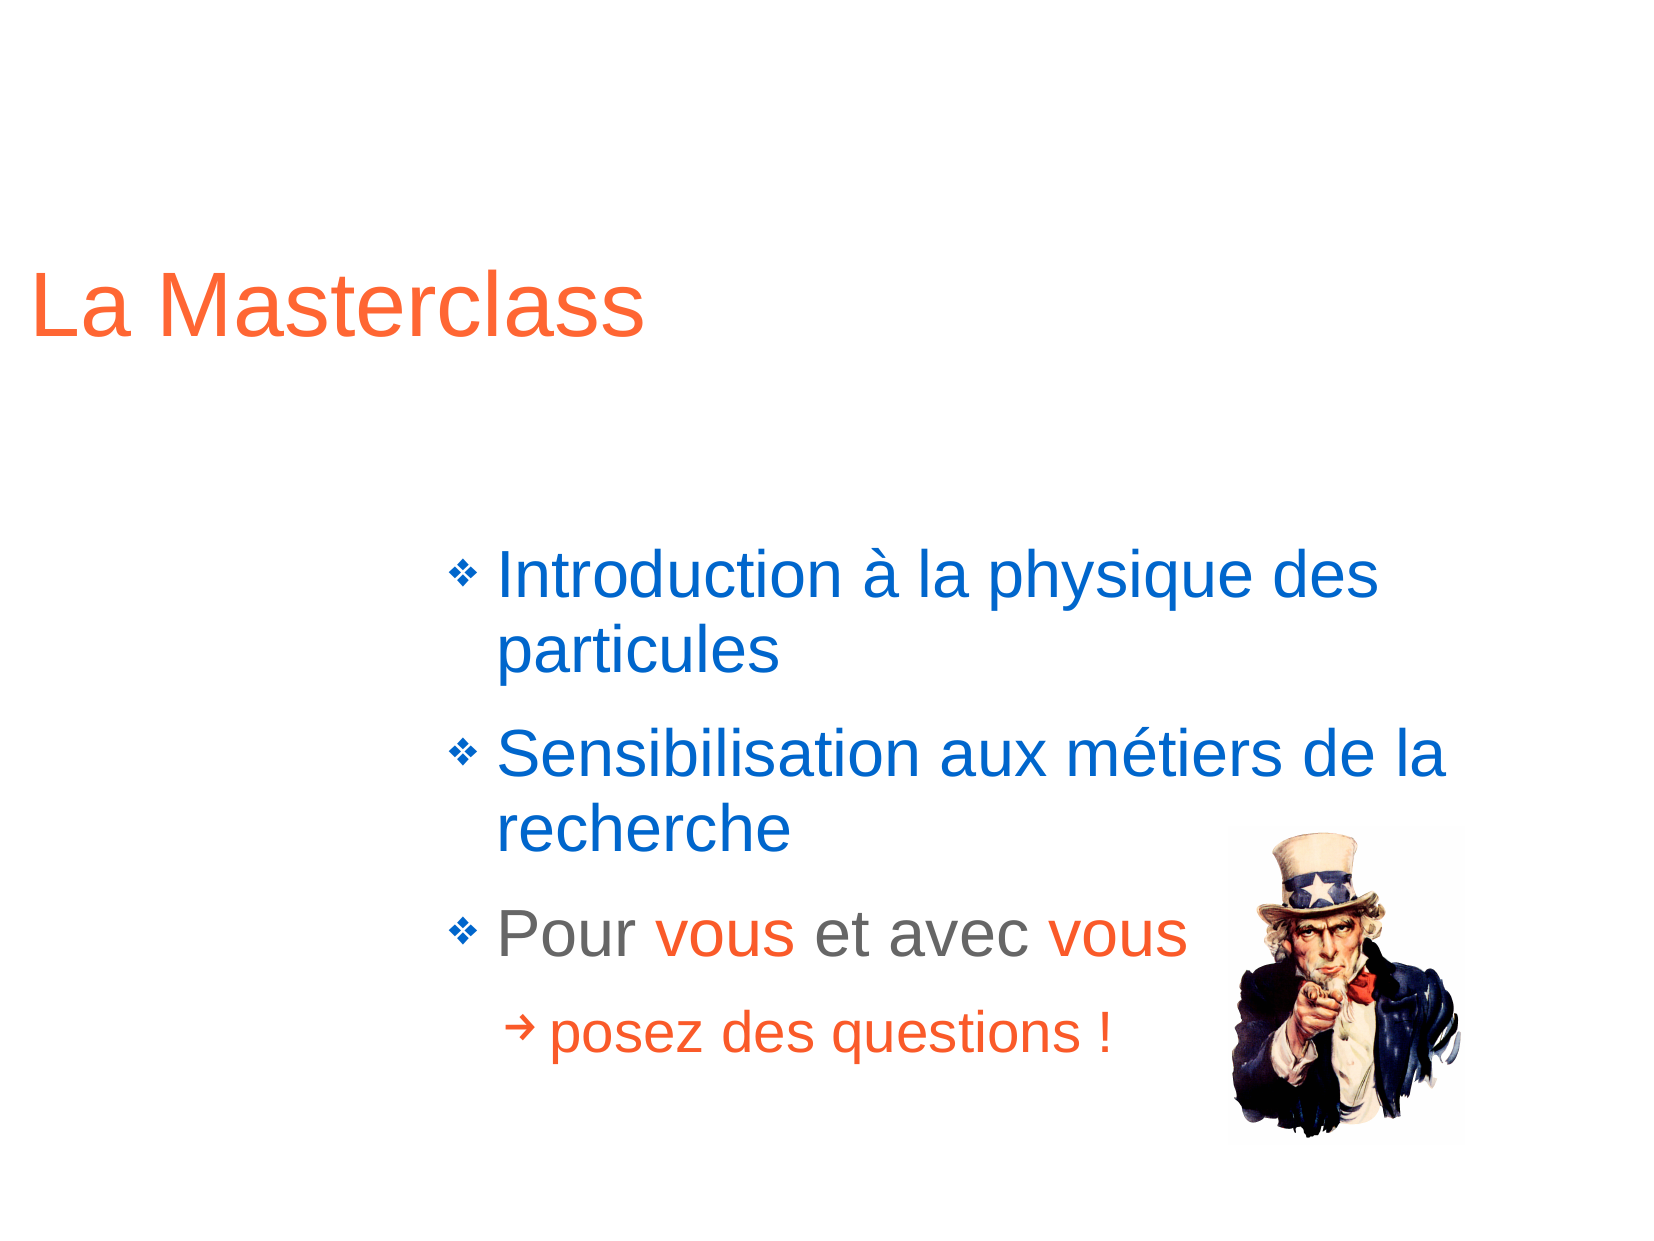

# La Masterclass
Introduction à la physique des particules
Sensibilisation aux métiers de la recherche
Pour vous et avec vous
posez des questions !